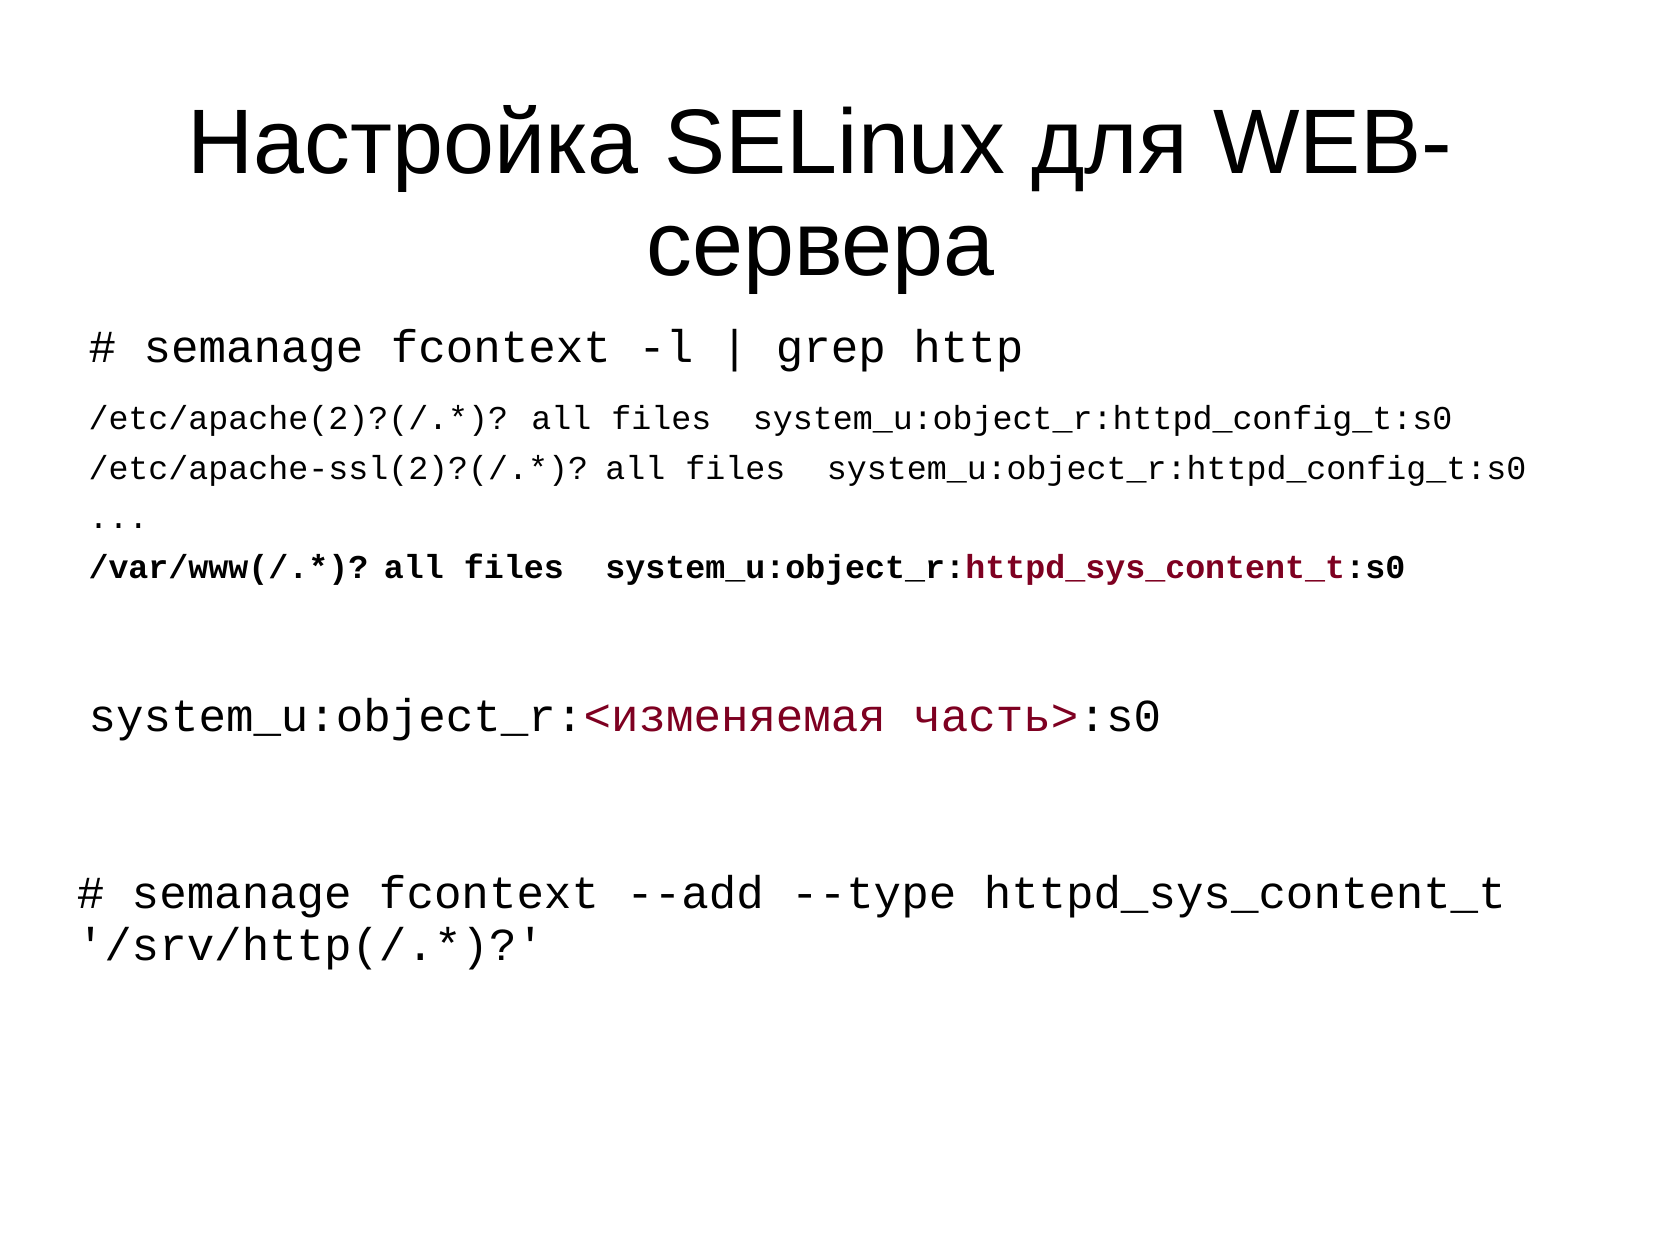

Настройка SELinux для WEB-сервера
# # semanage fcontext -l | grep http
/etc/apache(2)?(/.*)?	all files	system_u:object_r:httpd_config_t:s0
/etc/apache-ssl(2)?(/.*)?	all files	system_u:object_r:httpd_config_t:s0
...
/var/www(/.*)?	all files	system_u:object_r:httpd_sys_content_t:s0
system_u:object_r:<изменяемая часть>:s0
# semanage fcontext --add --type httpd_sys_content_t '/srv/http(/.*)?'